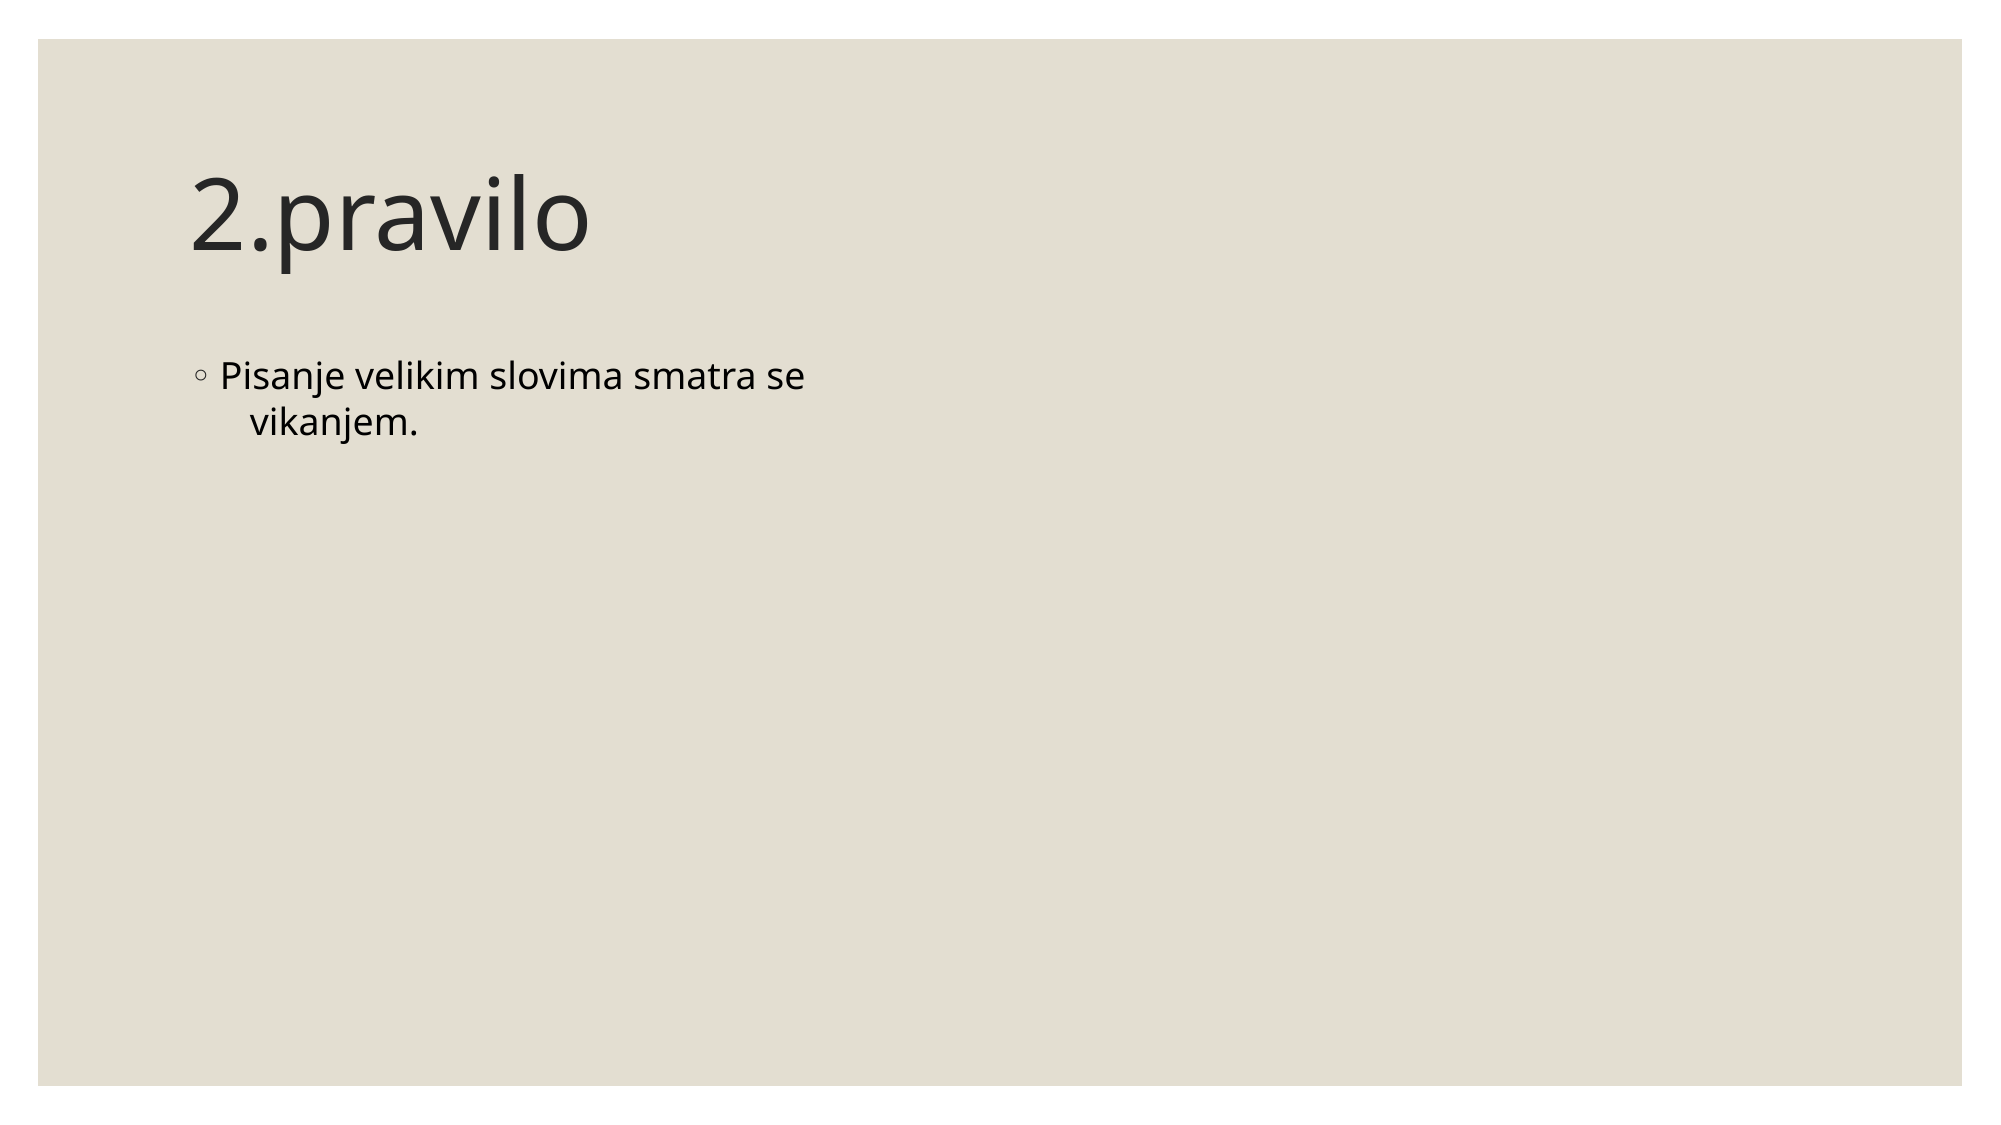

# 2.pravilo
Pisanje velikim slovima smatra se vikanjem.